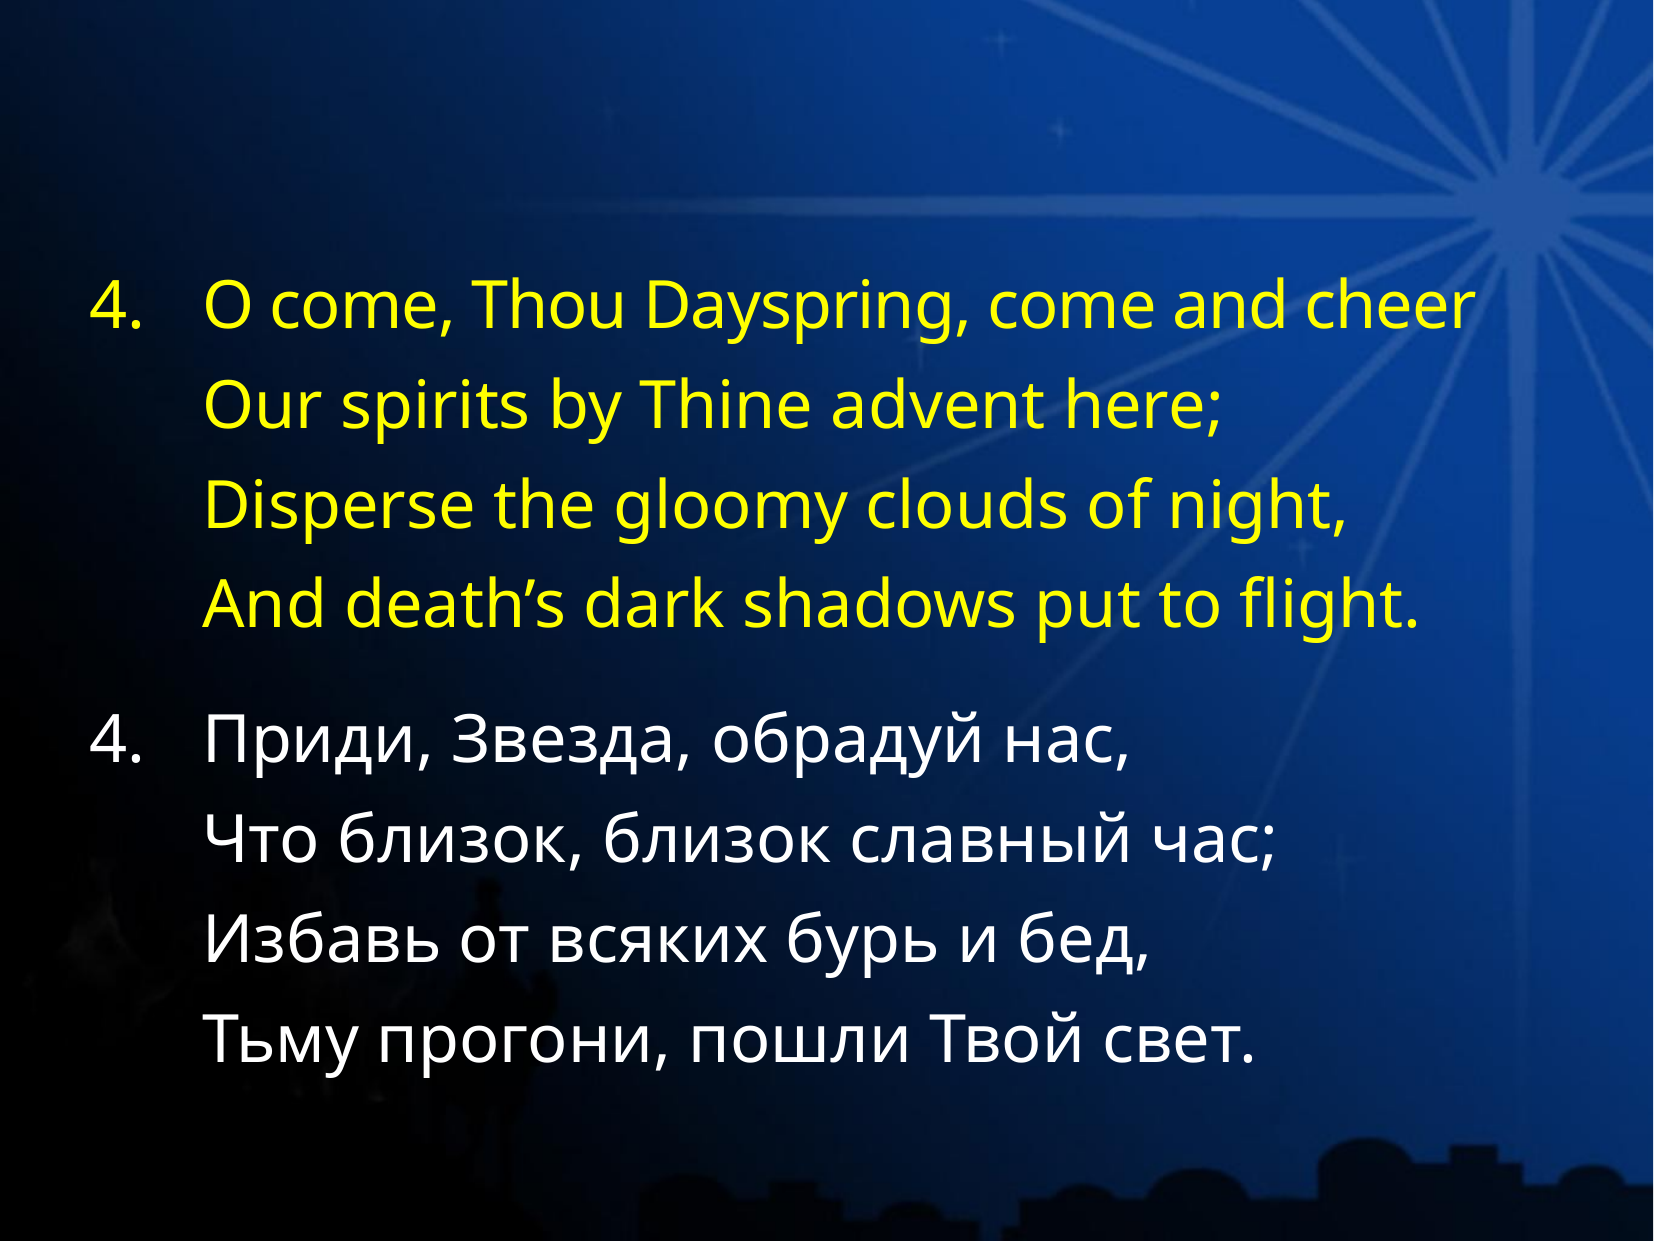

4.	O come, Thou Dayspring, come and cheer
	Our spirits by Thine advent here;
	Disperse the gloomy clouds of night,
	And death’s dark shadows put to flight.
4.	Приди, Звезда, обрадуй нас,
	Что близок, близок славный час;
	Избавь от всяких бурь и бед,
	Тьму прогони, пошли Твой свет.